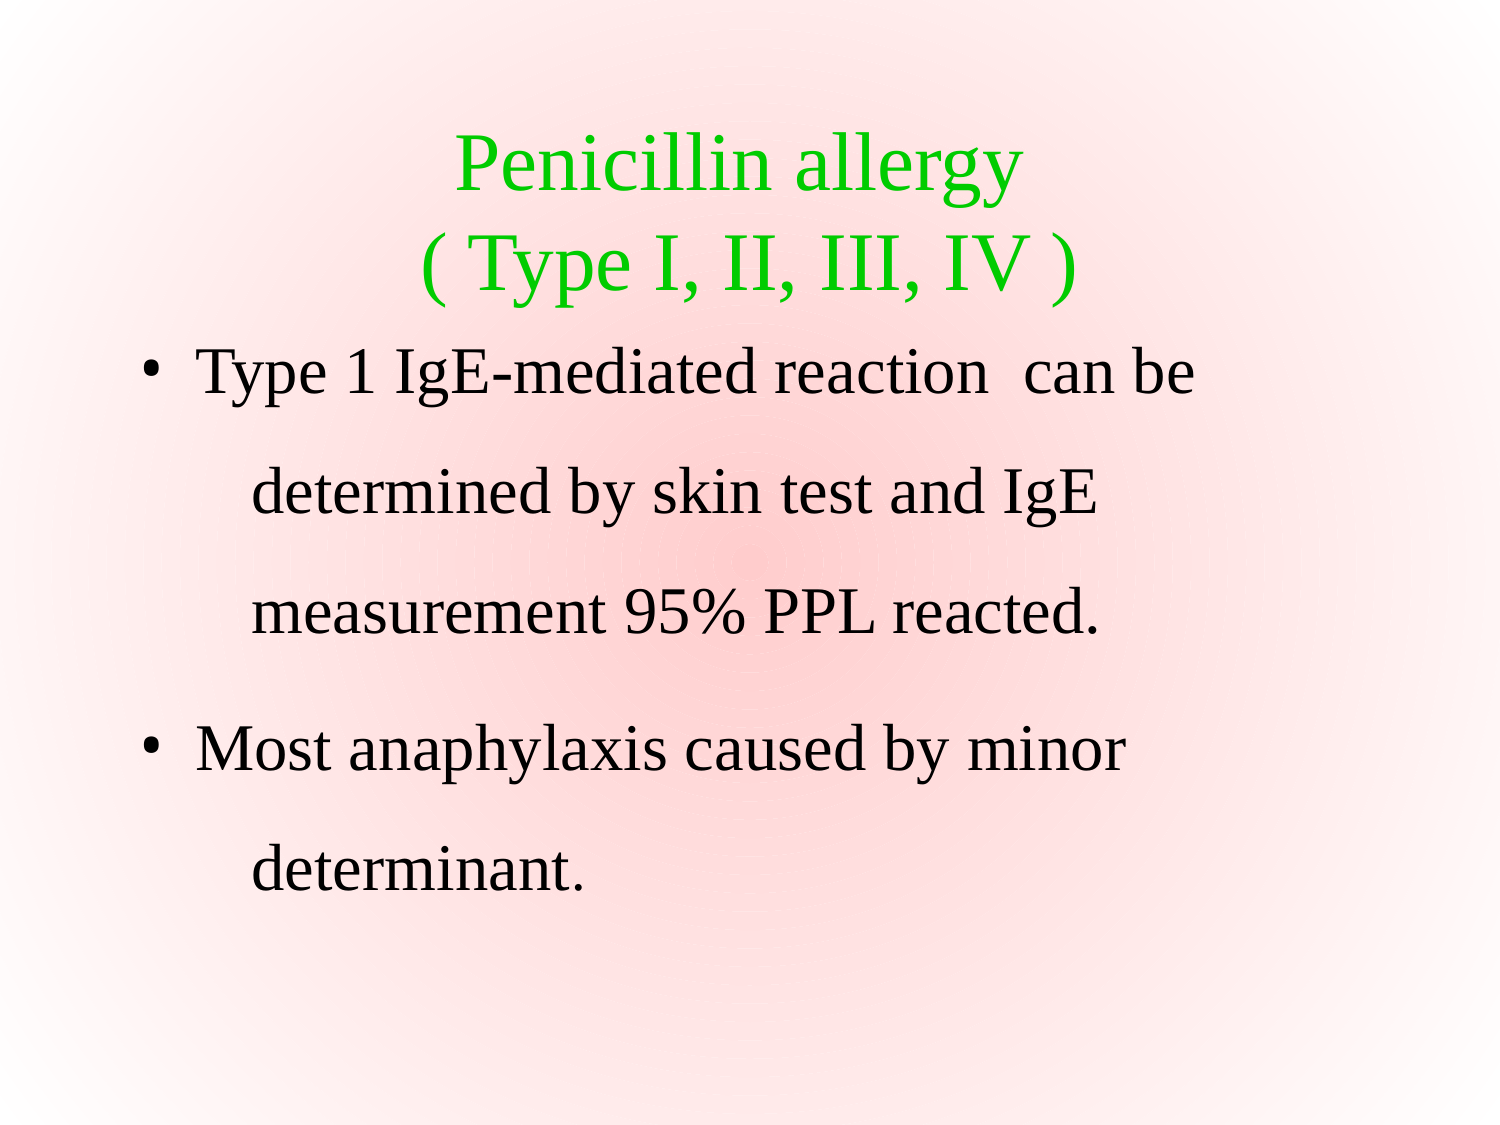

Penicillin allergy
( Type I, II, III, IV )
# Type 1 IgE-mediated reaction can be determined by skin test and IgE measurement 95% PPL reacted.
Most anaphylaxis caused by minor determinant.